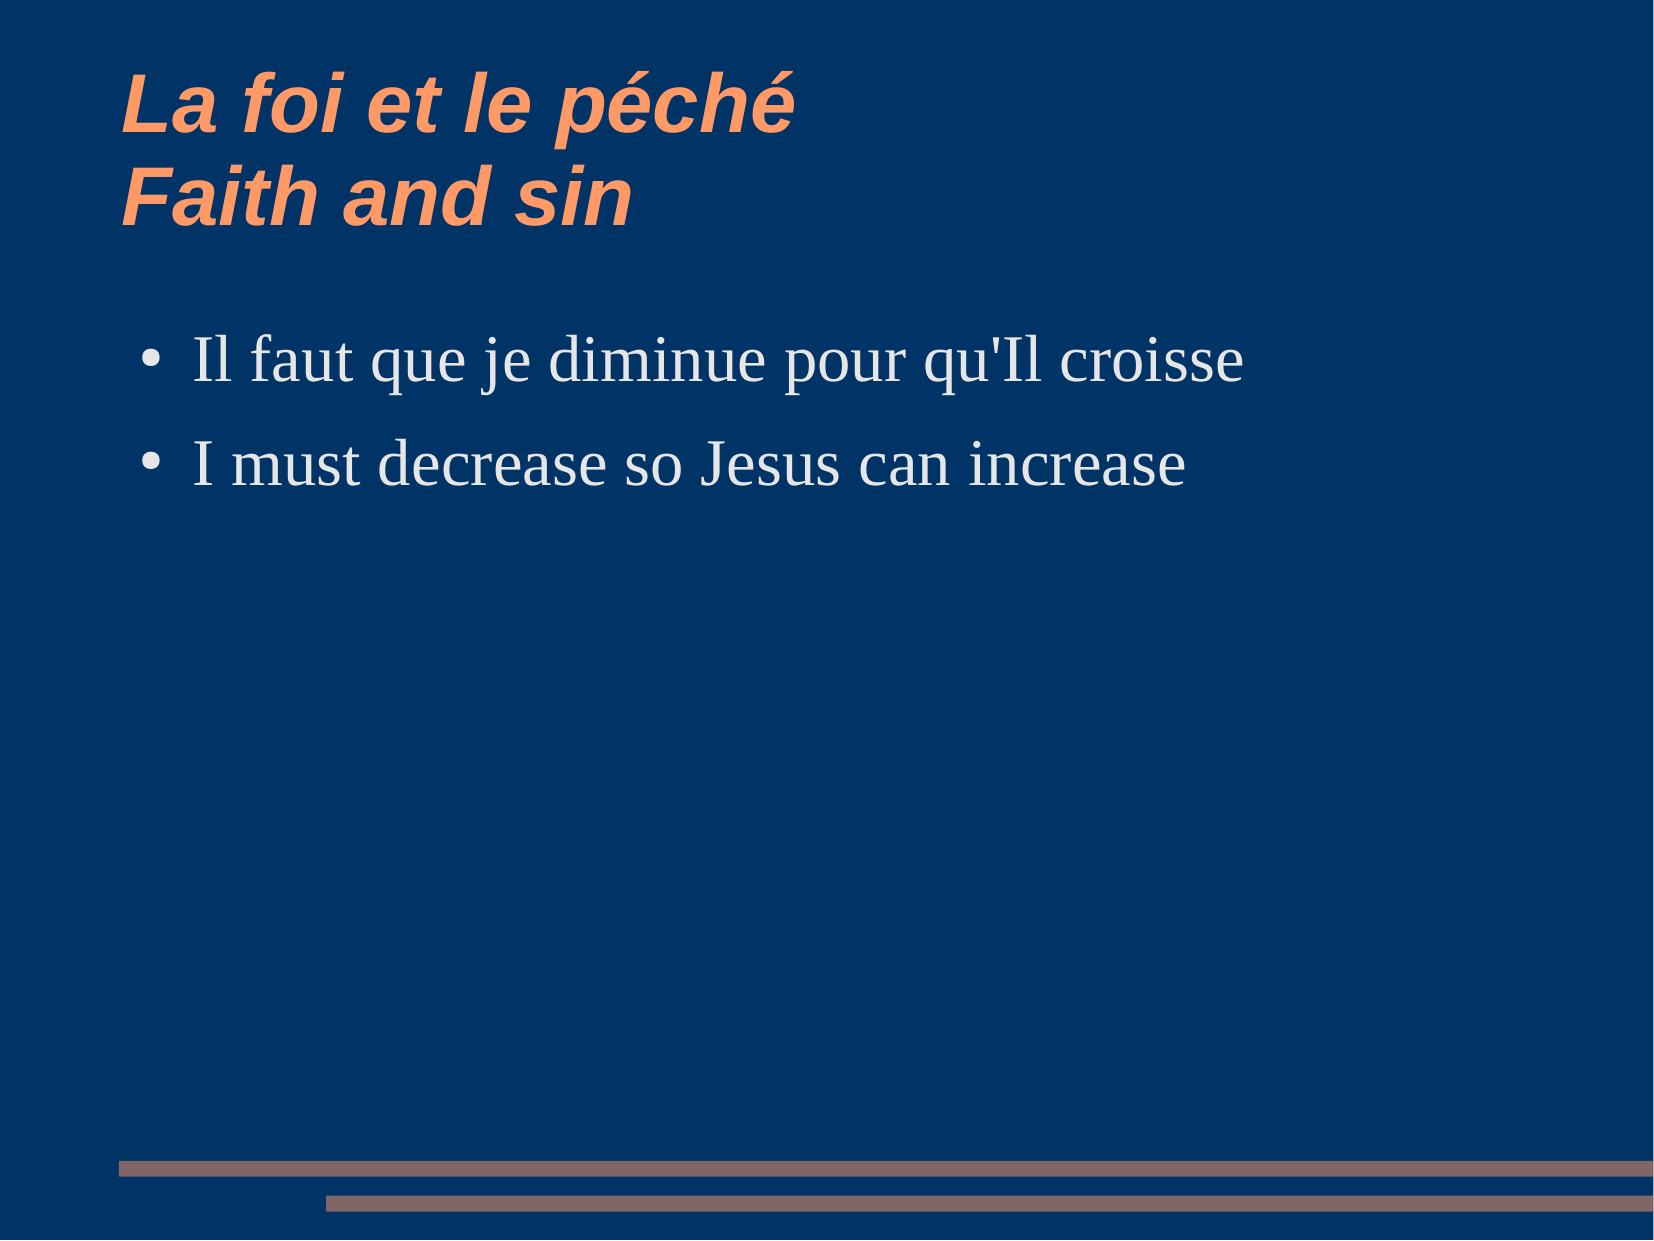

# La foi et le péché Faith and sin
Il faut que je diminue pour qu'Il croisse
I must decrease so Jesus can increase